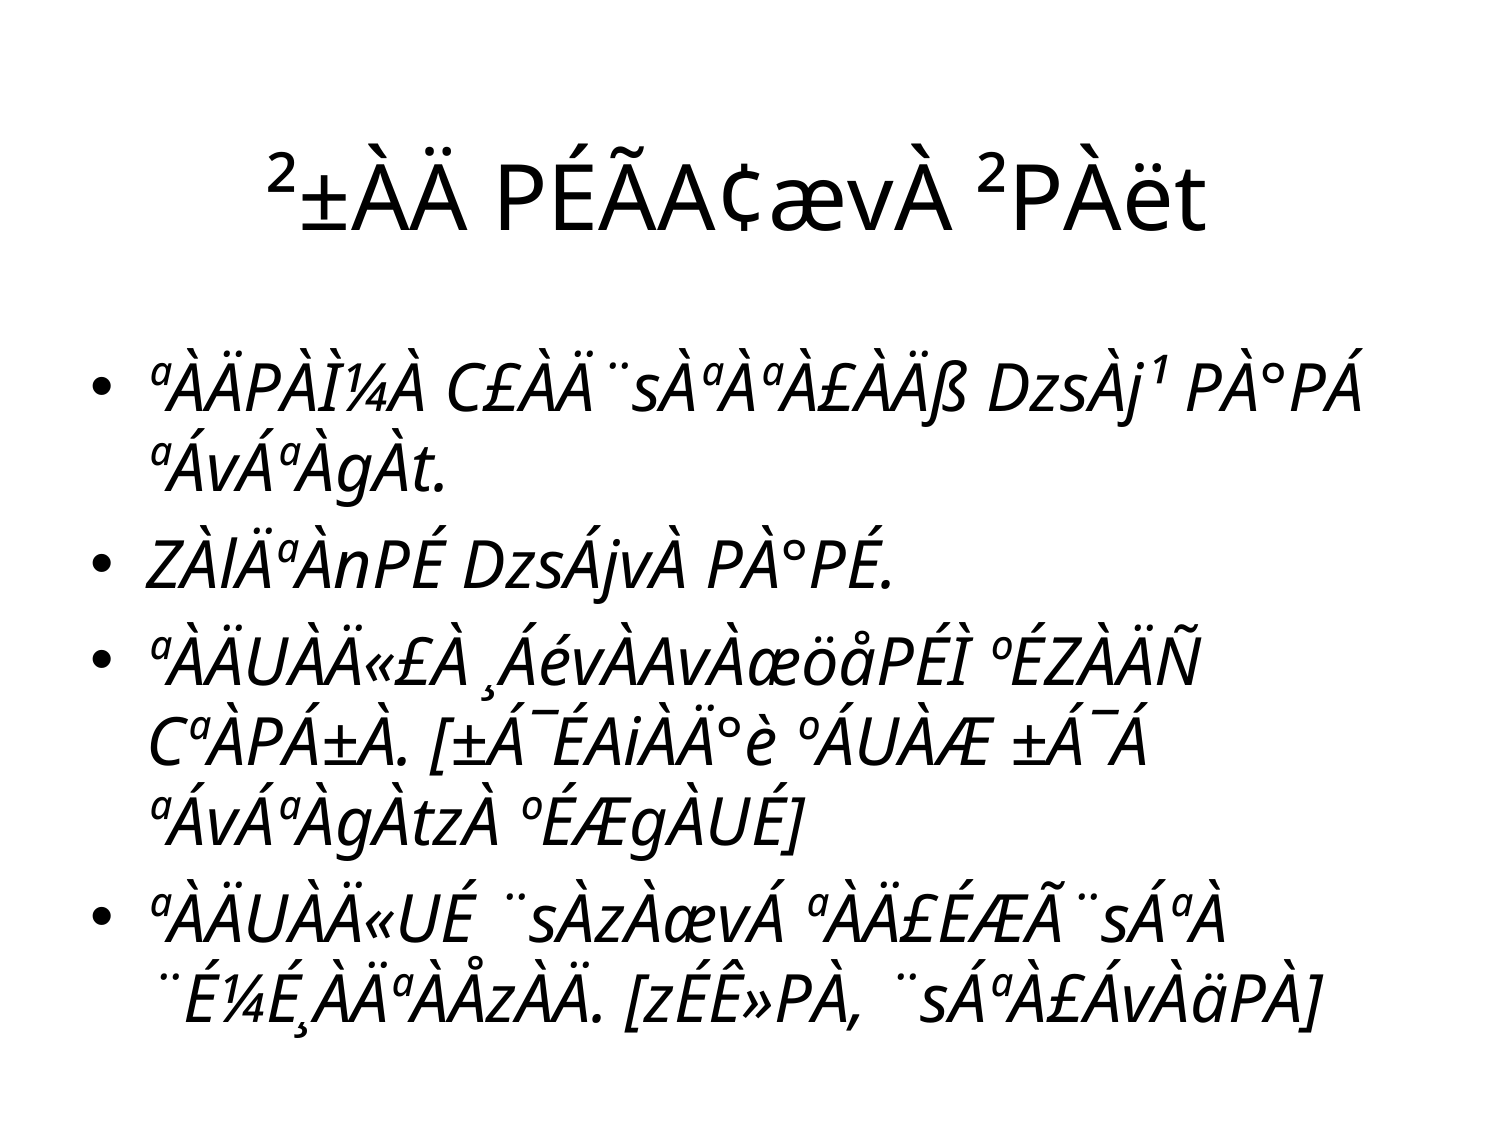

# ²±ÀÄ PÉÃA¢ævÀ ²PÀët
ªÀÄPÀÌ¼À C£ÀÄ¨sÀªÀªÀ£ÀÄß DzsÀj¹ PÀ°PÁ ªÁvÁªÀgÀt.
ZÀlÄªÀnPÉ DzsÁjvÀ PÀ°PÉ.
ªÀÄUÀÄ«£À ¸ÁévÀAvÀæöåPÉÌ ºÉZÀÄÑ CªÀPÁ±À. [±Á¯ÉAiÀÄ°è ºÁUÀÆ ±Á¯Á ªÁvÁªÀgÀtzÀ ºÉÆgÀUÉ]
ªÀÄUÀÄ«UÉ ¨sÀzÀævÁ ªÀÄ£ÉÆÃ¨sÁªÀ ¨É¼É¸ÀÄªÀÅzÀÄ. [zÉÊ»PÀ, ¨sÁªÀ£ÁvÀäPÀ]